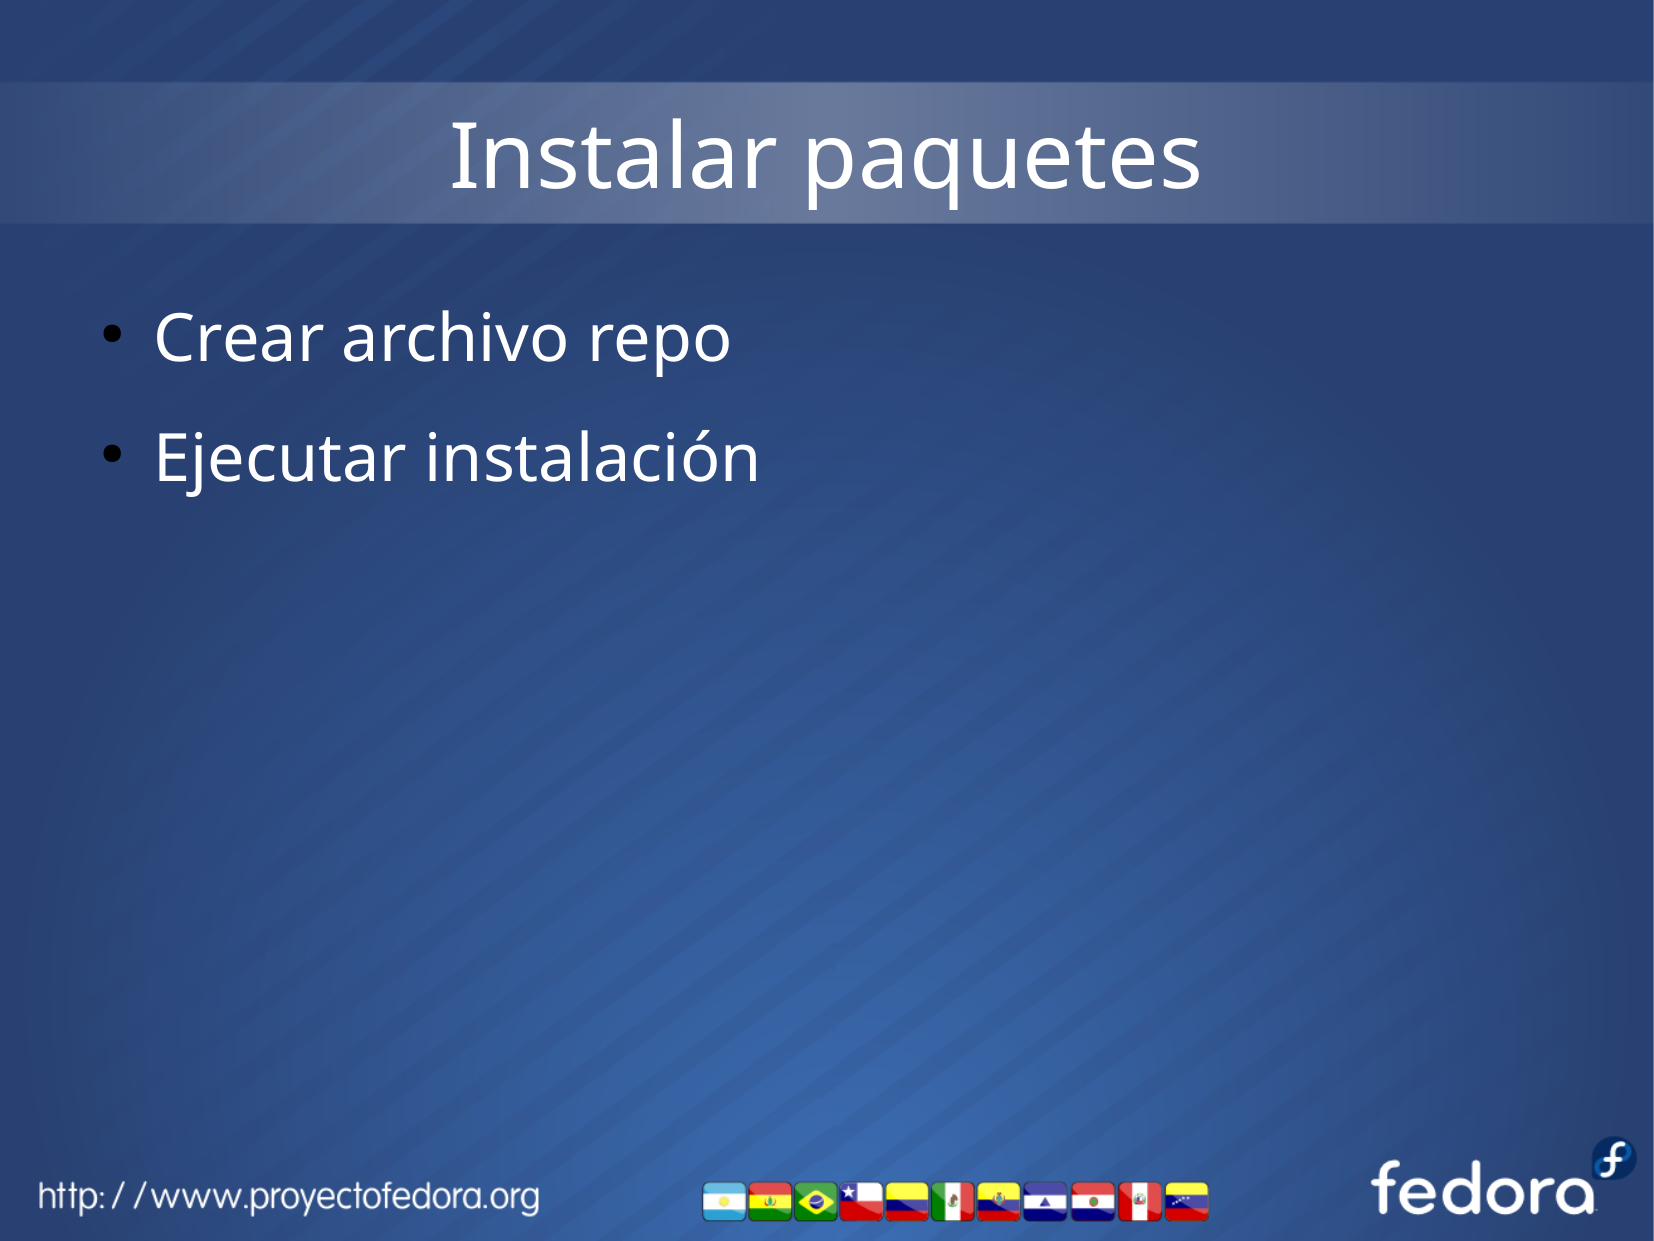

# Instalar paquetes
Crear archivo repo
Ejecutar instalación